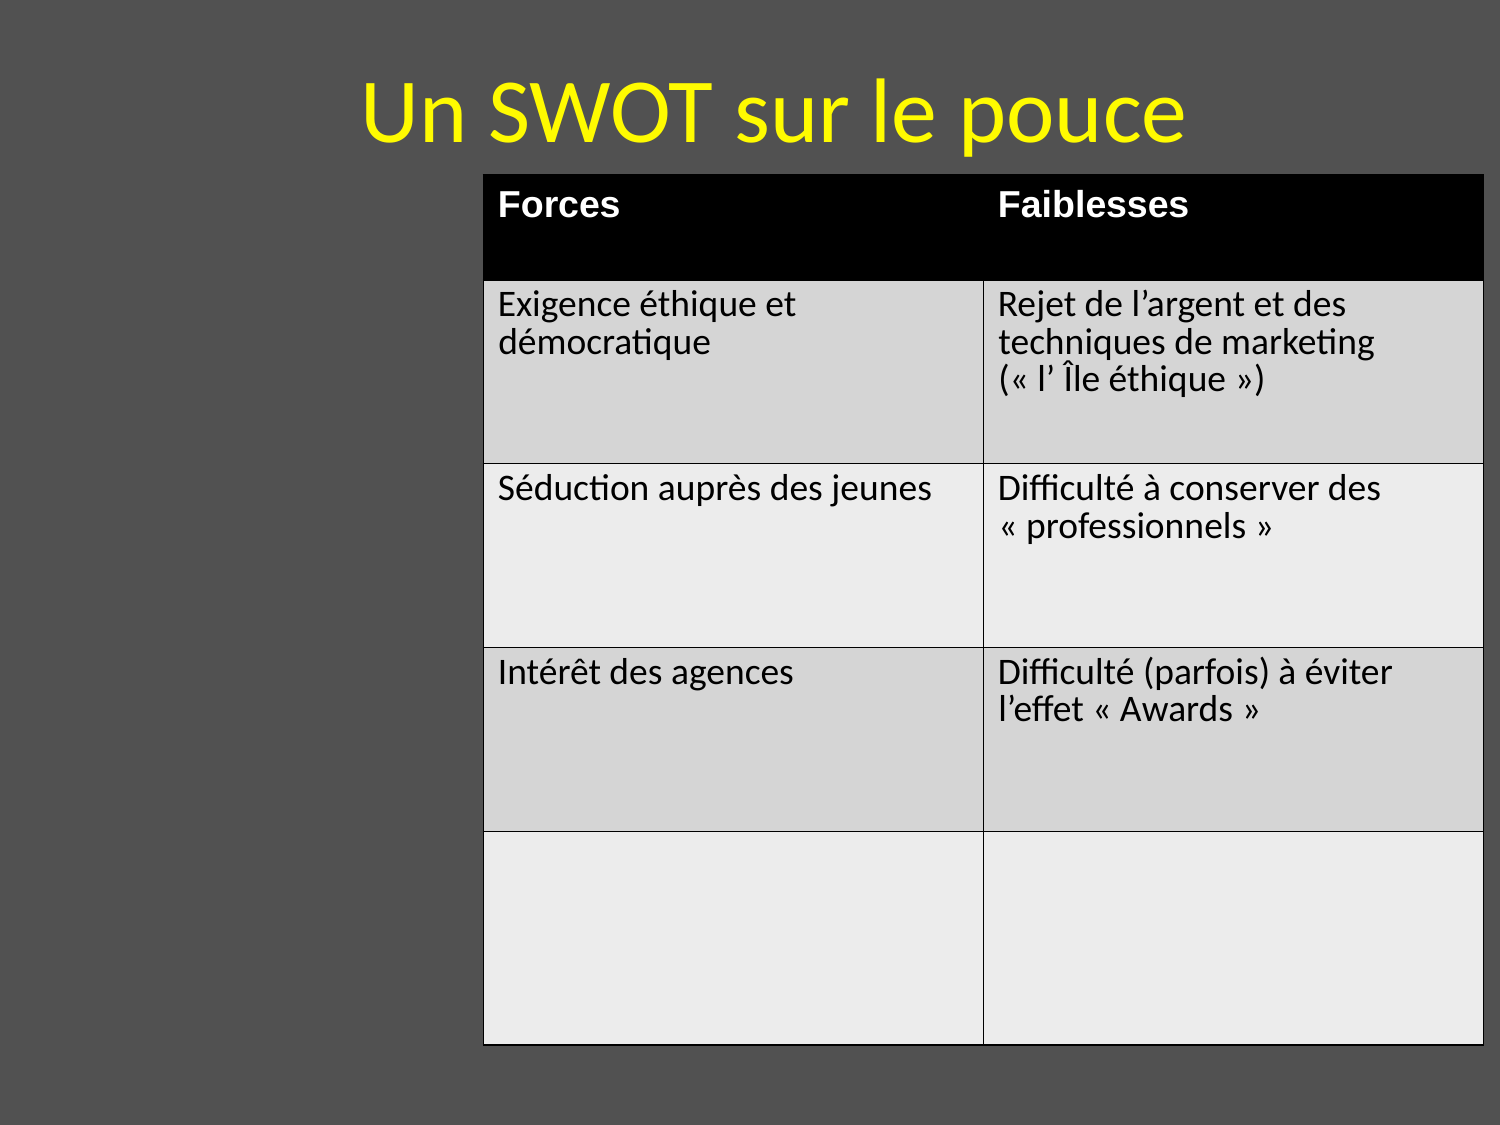

# Un SWOT sur le pouce
| Forces | Faiblesses |
| --- | --- |
| Exigence éthique et démocratique | Rejet de l’argent et des techniques de marketing (« l’ Île éthique ») |
| Séduction auprès des jeunes | Difficulté à conserver des « professionnels » |
| Intérêt des agences | Difficulté (parfois) à éviter l’effet « Awards » |
| | |